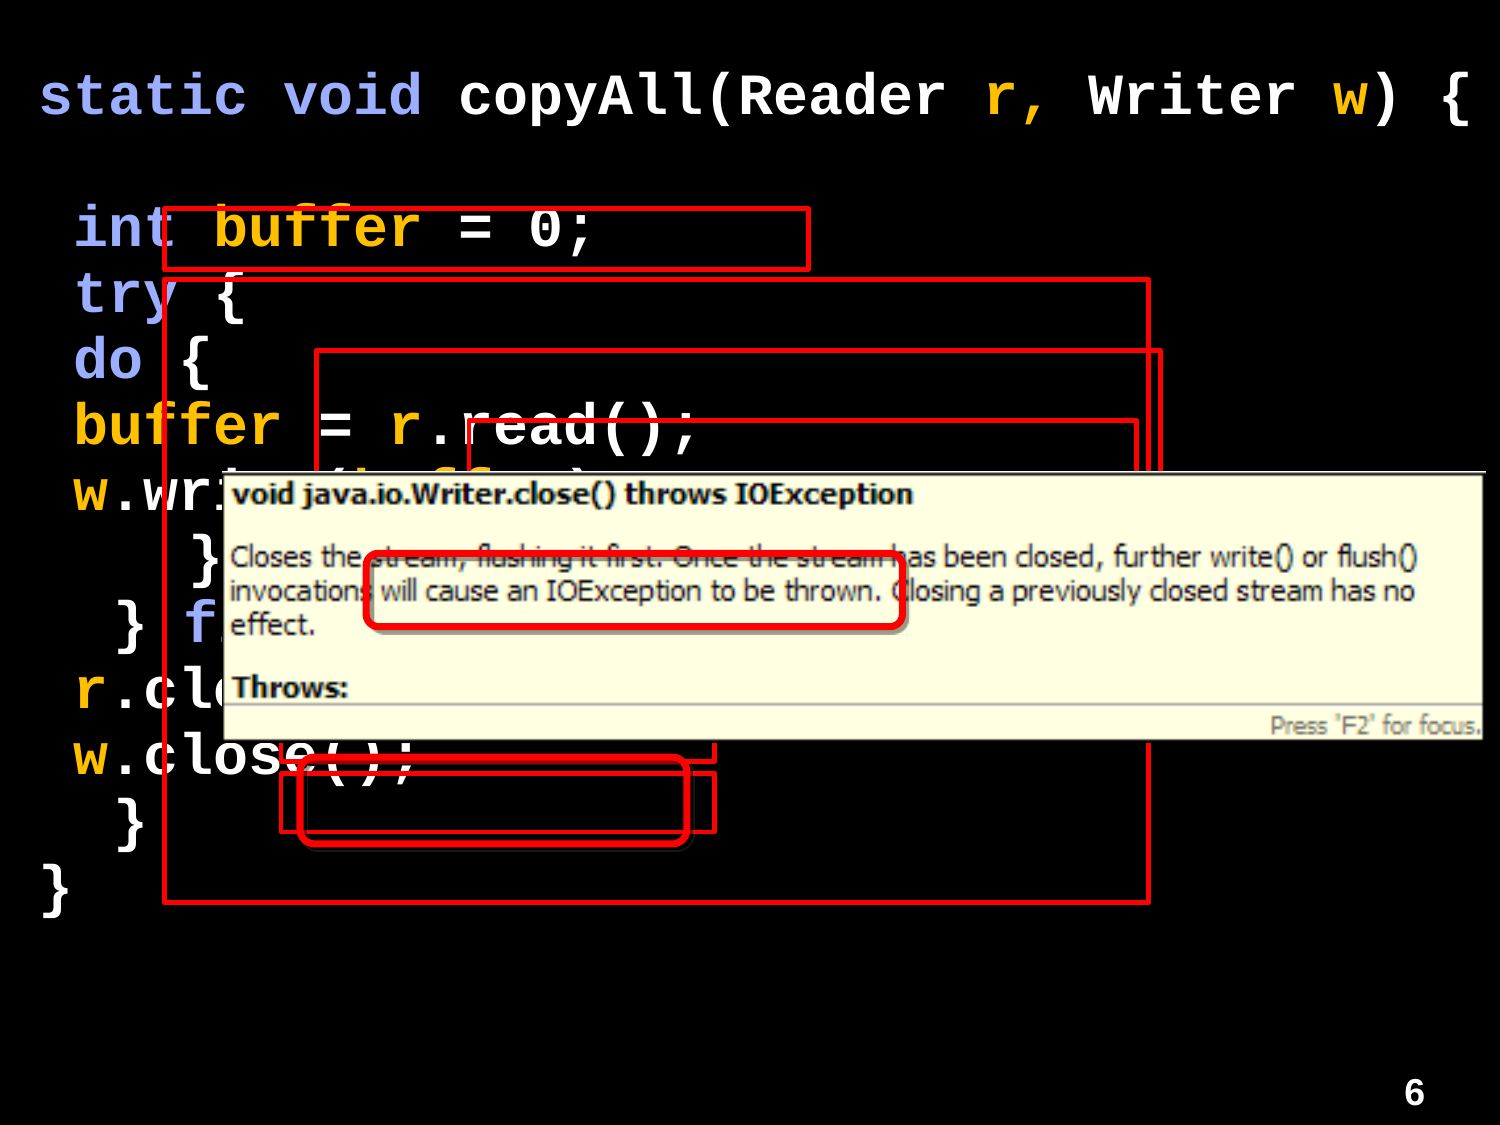

static void copyAll(Reader r, Writer w) {
 int buffer = 0;
 try {
 do {
 buffer = r.read();
 w.write(buffer);
		} while(buffer!=-1);
	} finally {
 r.close();
 w.close();
	}
}
6